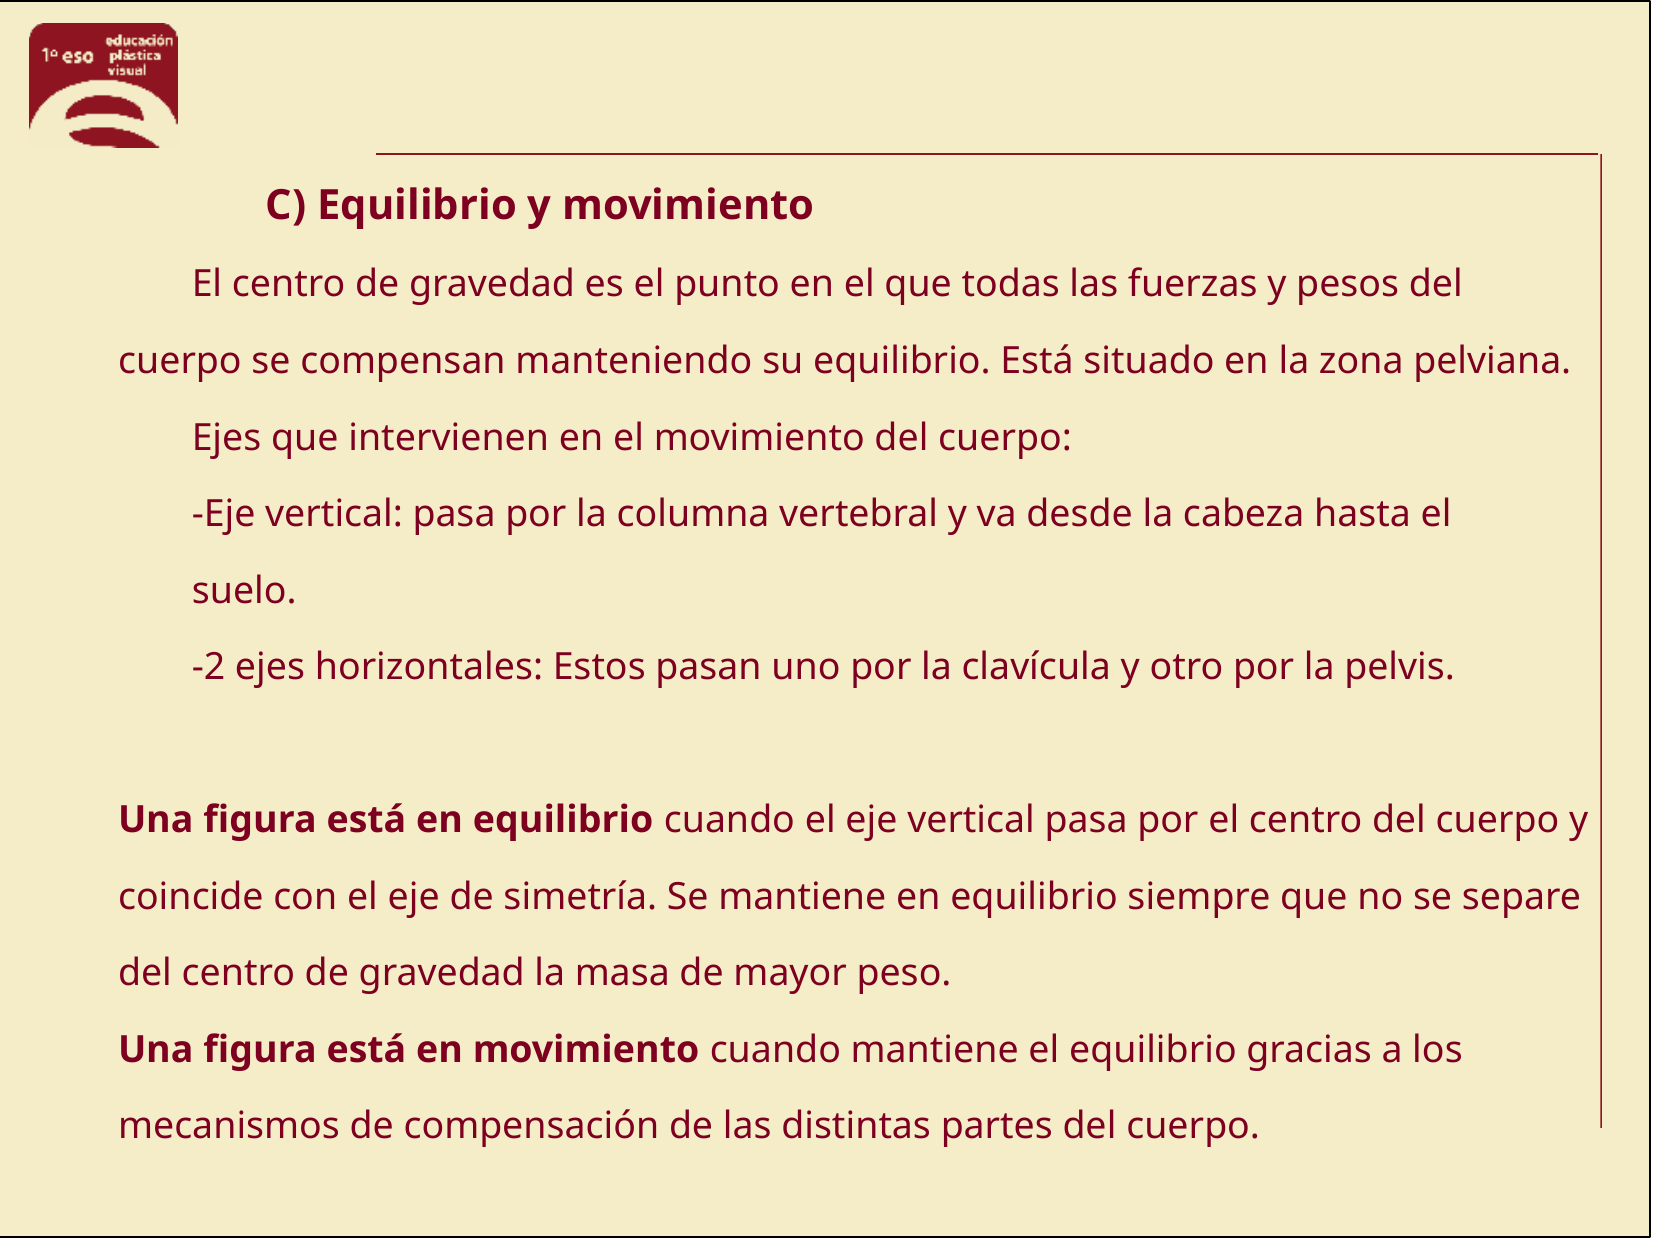

C) Equilibrio y movimiento
	El centro de gravedad es el punto en el que todas las fuerzas y pesos del cuerpo se compensan manteniendo su equilibrio. Está situado en la zona pelviana.
	Ejes que intervienen en el movimiento del cuerpo:
	-Eje vertical: pasa por la columna vertebral y va desde la cabeza hasta el 			suelo.
	-2 ejes horizontales: Estos pasan uno por la clavícula y otro por la pelvis.
Una figura está en equilibrio cuando el eje vertical pasa por el centro del cuerpo y coincide con el eje de simetría. Se mantiene en equilibrio siempre que no se separe del centro de gravedad la masa de mayor peso.
Una figura está en movimiento cuando mantiene el equilibrio gracias a los mecanismos de compensación de las distintas partes del cuerpo.
#